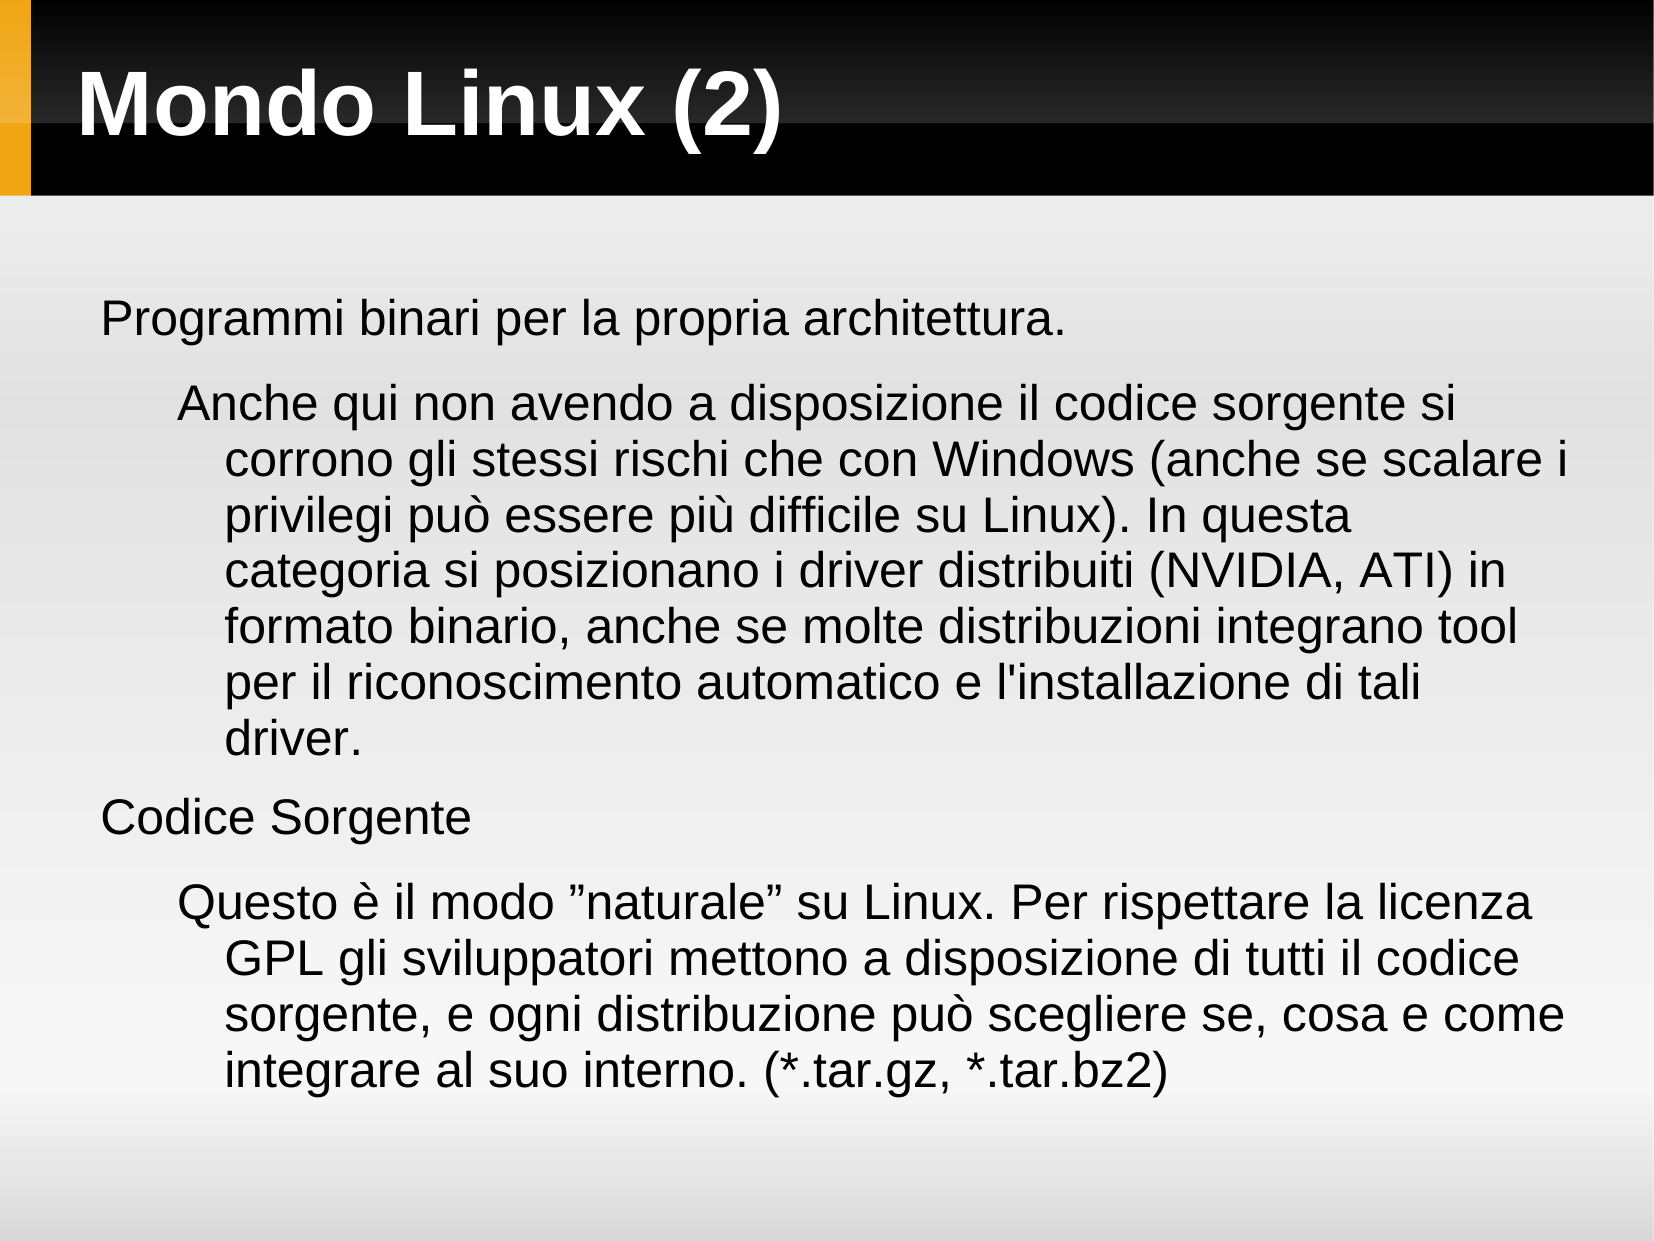

# Mondo Linux (2)
Programmi binari per la propria architettura.
Anche qui non avendo a disposizione il codice sorgente si corrono gli stessi rischi che con Windows (anche se scalare i privilegi può essere più difficile su Linux). In questa categoria si posizionano i driver distribuiti (NVIDIA, ATI) in formato binario, anche se molte distribuzioni integrano tool per il riconoscimento automatico e l'installazione di tali driver.
Codice Sorgente
Questo è il modo ”naturale” su Linux. Per rispettare la licenza GPL gli sviluppatori mettono a disposizione di tutti il codice sorgente, e ogni distribuzione può scegliere se, cosa e come integrare al suo interno. (*.tar.gz, *.tar.bz2)